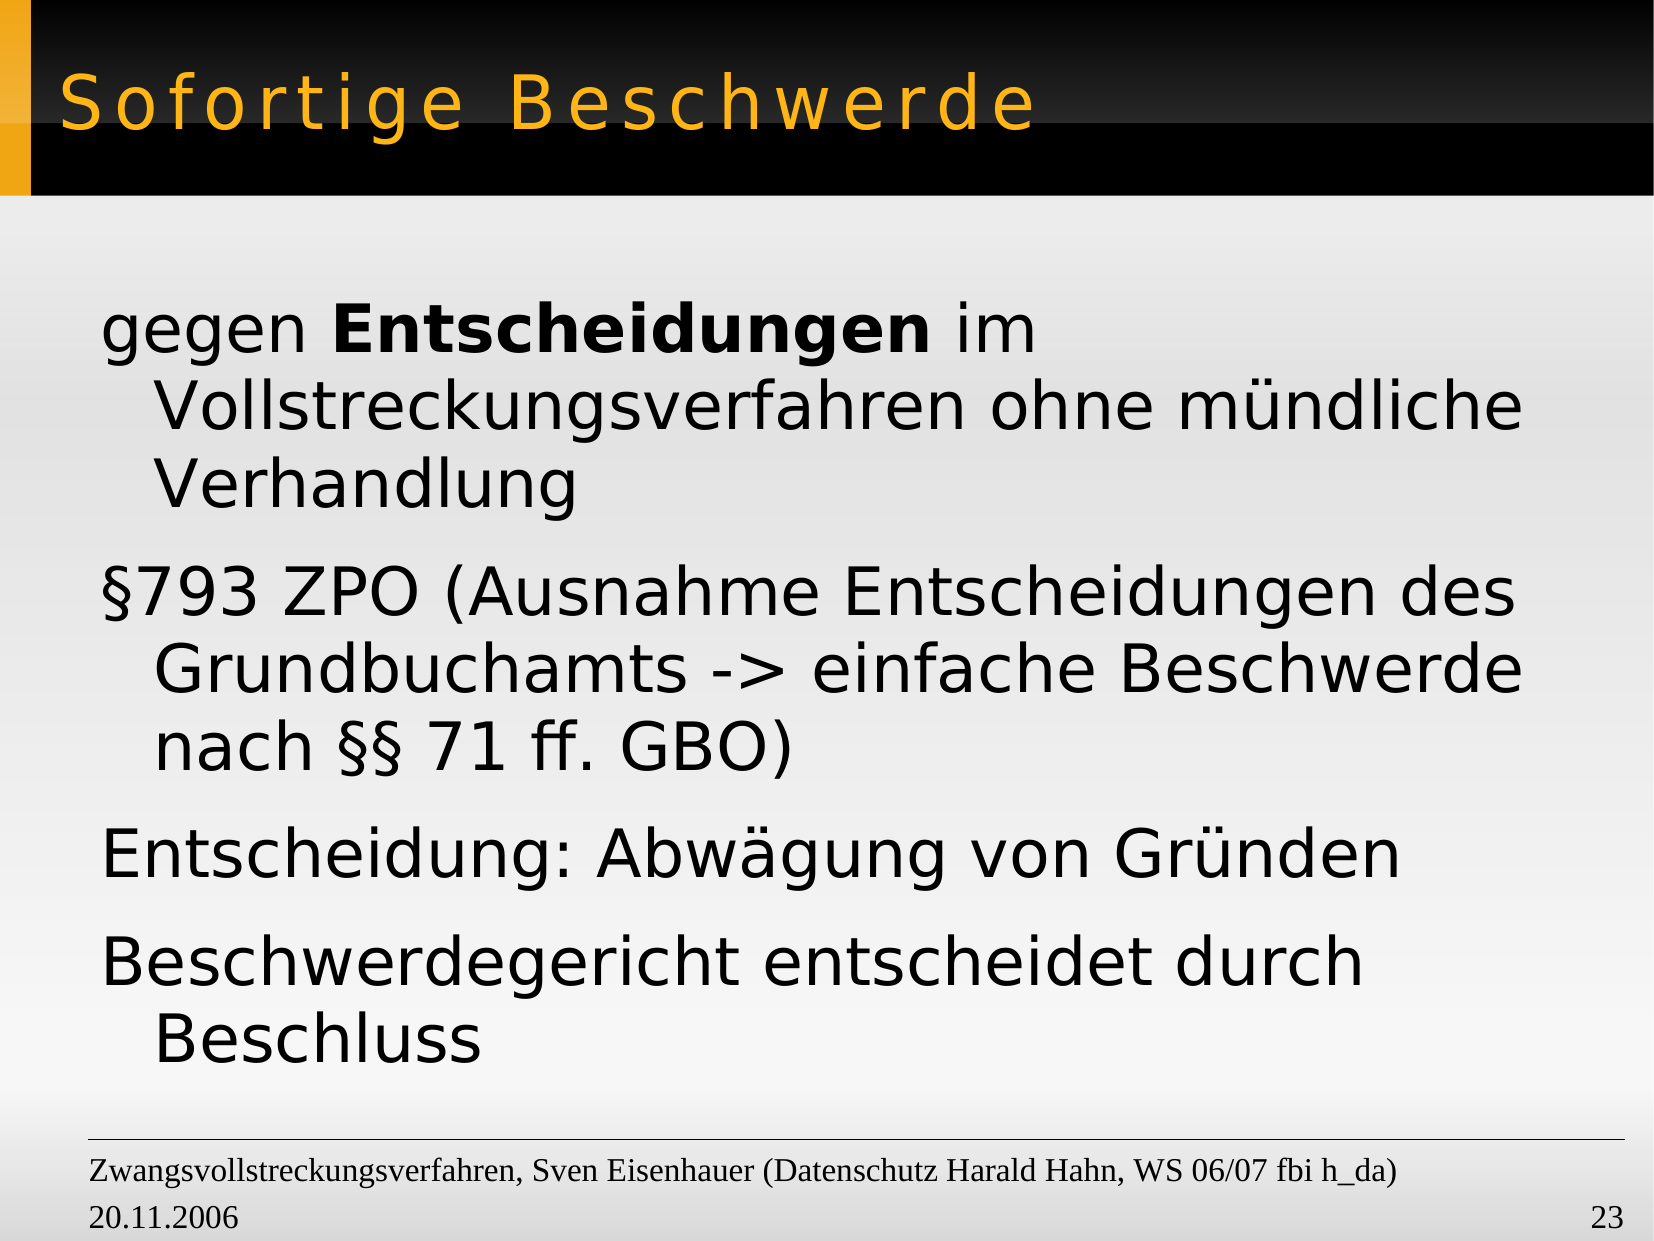

# Sofortige Beschwerde
gegen Entscheidungen im Vollstreckungsverfahren ohne mündliche Verhandlung
§793 ZPO (Ausnahme Entscheidungen des Grundbuchamts -> einfache Beschwerde nach §§ 71 ff. GBO)
Entscheidung: Abwägung von Gründen
Beschwerdegericht entscheidet durch Beschluss
Zwangsvollstreckungsverfahren, Sven Eisenhauer (Datenschutz Harald Hahn, WS 06/07 fbi h_da)
20.11.2006
23